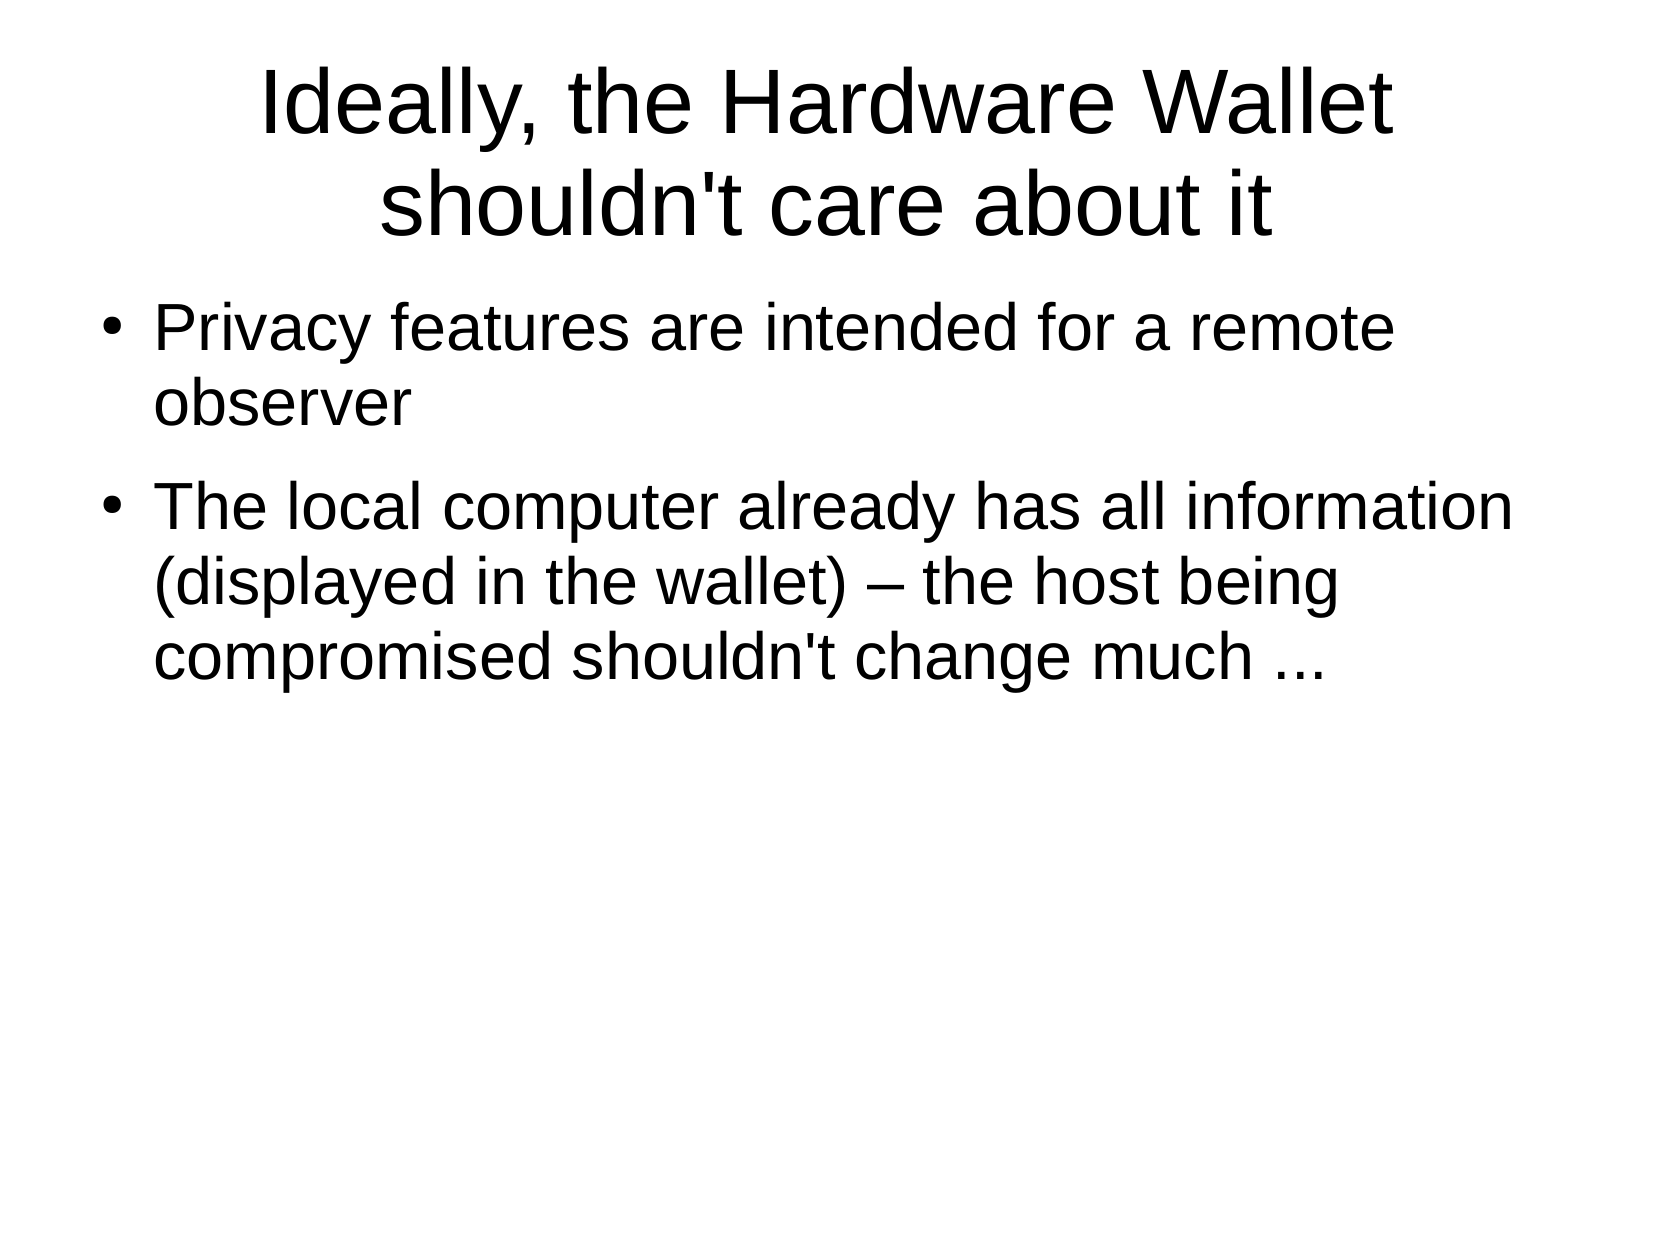

# Ideally, the Hardware Wallet shouldn't care about it
Privacy features are intended for a remote observer
The local computer already has all information (displayed in the wallet) – the host being compromised shouldn't change much ...